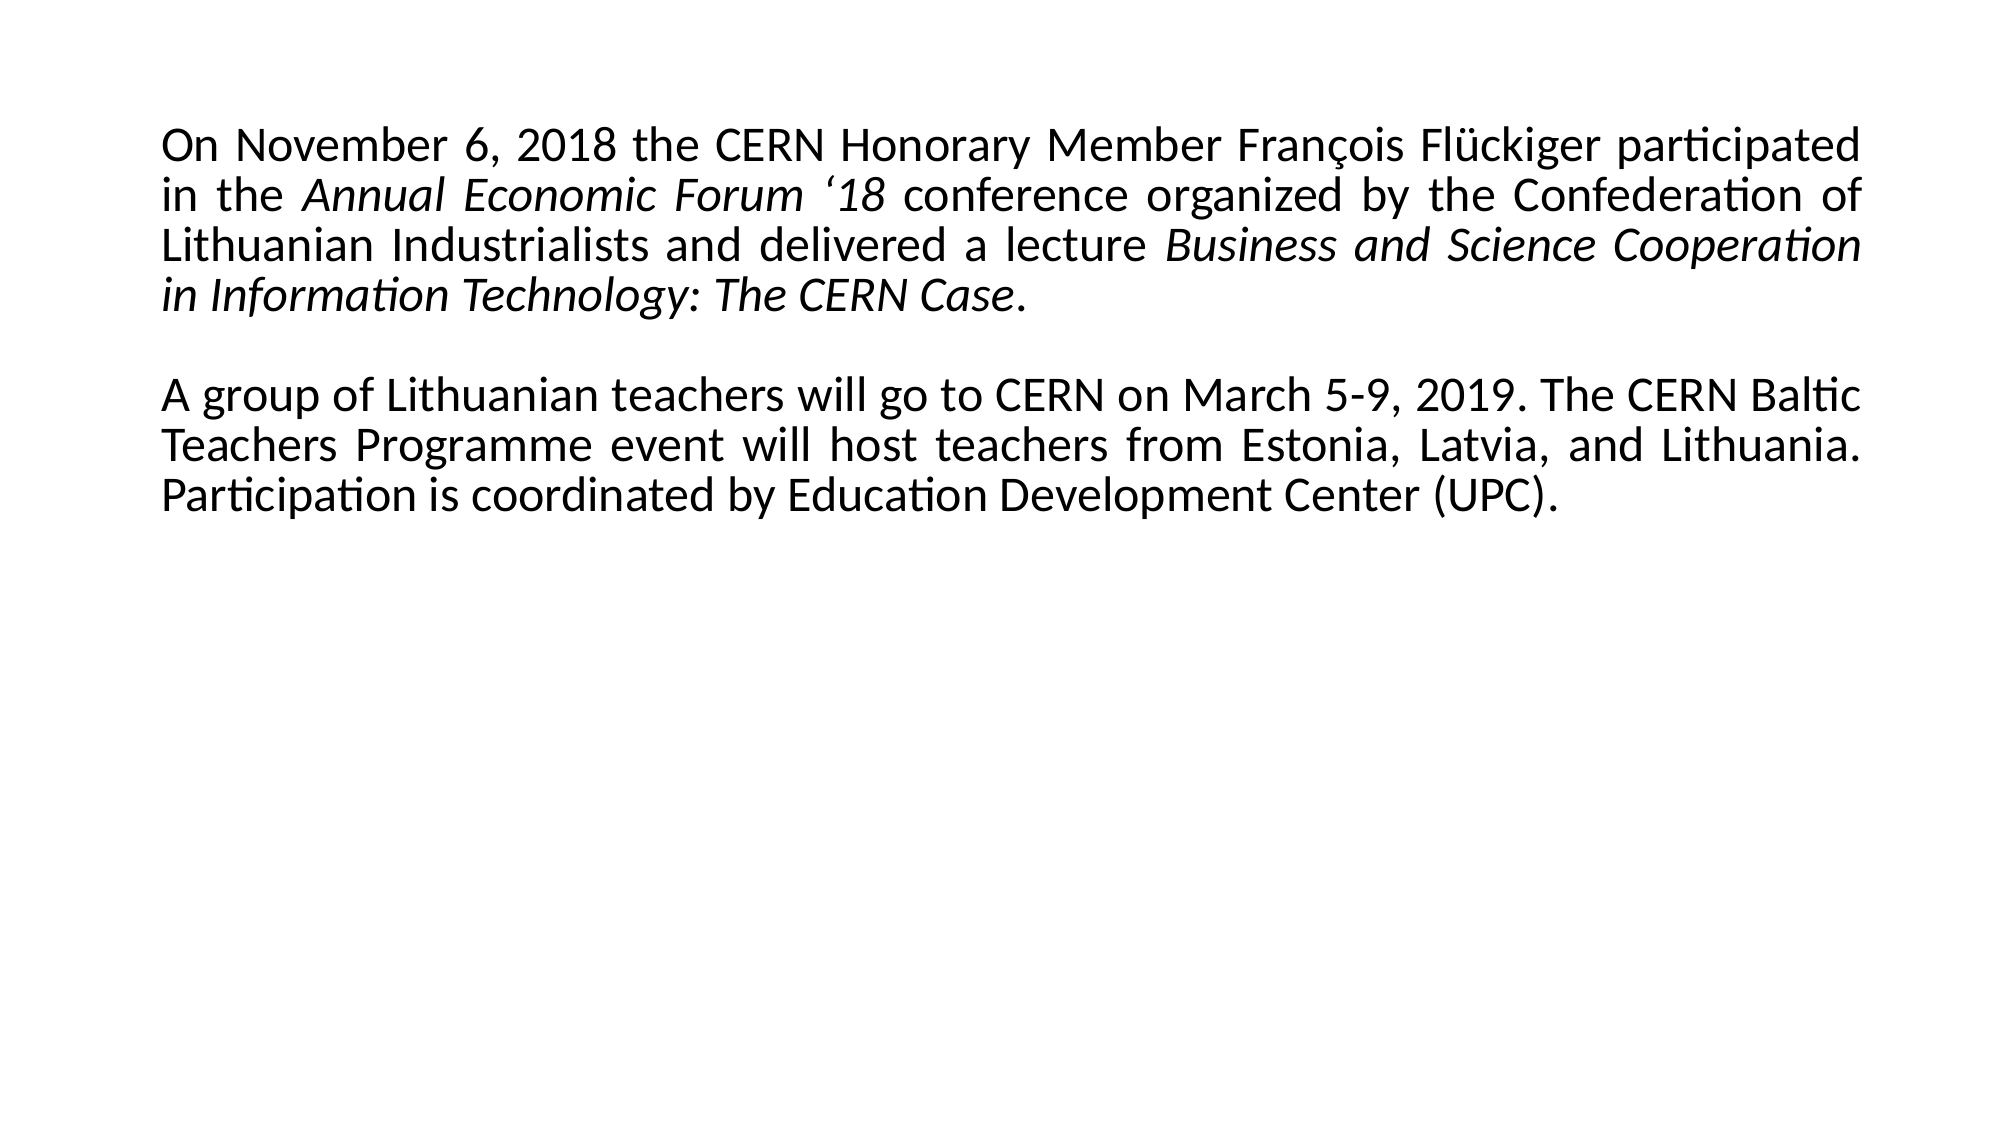

On November 6, 2018 the CERN Honorary Member François Flückiger participated in the Annual Economic Forum ‘18 conference organized by the Confederation of Lithuanian Industrialists and delivered a lecture Business and Science Cooperation in Information Technology: The CERN Case.
A group of Lithuanian teachers will go to CERN on March 5-9, 2019. The CERN Baltic Teachers Programme event will host teachers from Estonia, Latvia, and Lithuania. Participation is coordinated by Education Development Center (UPC).